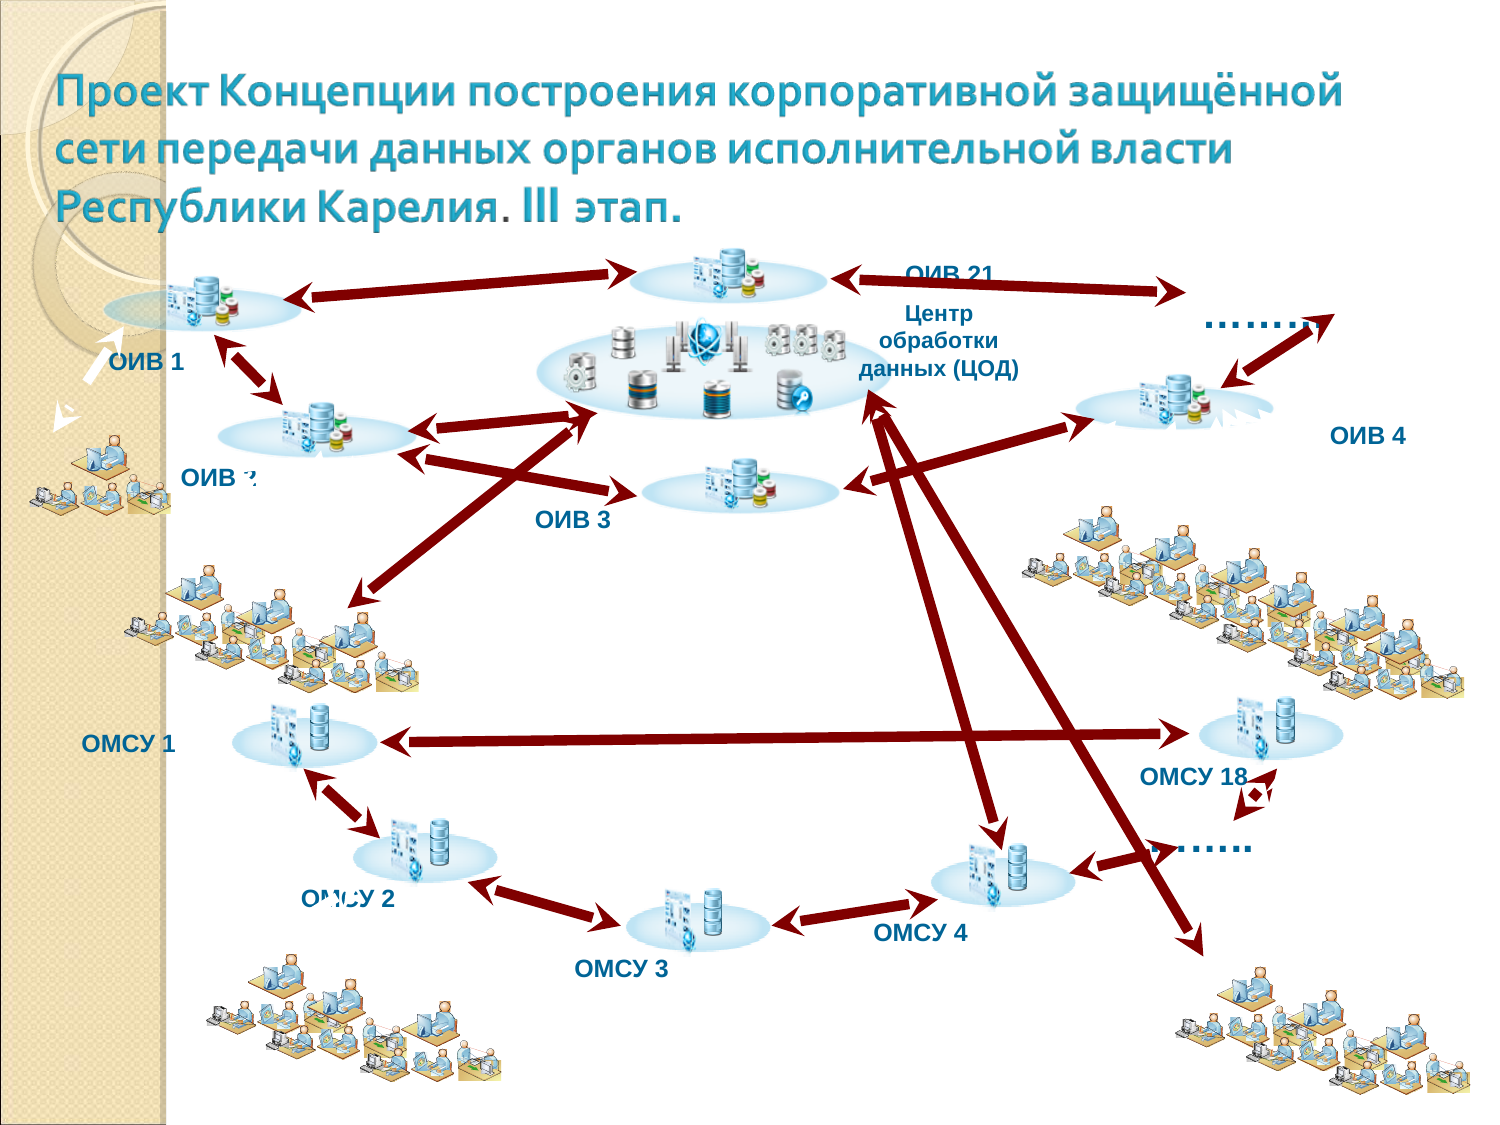

ОИВ 21
………
 ОИВ 4
ОИВ 2
ОИВ 3
Центр обработки данных (ЦОД)
ОИВ 1
ОМСУ 18
……..
ОМСУ 2
ОМСУ 4
ОМСУ 3
ОМСУ 1